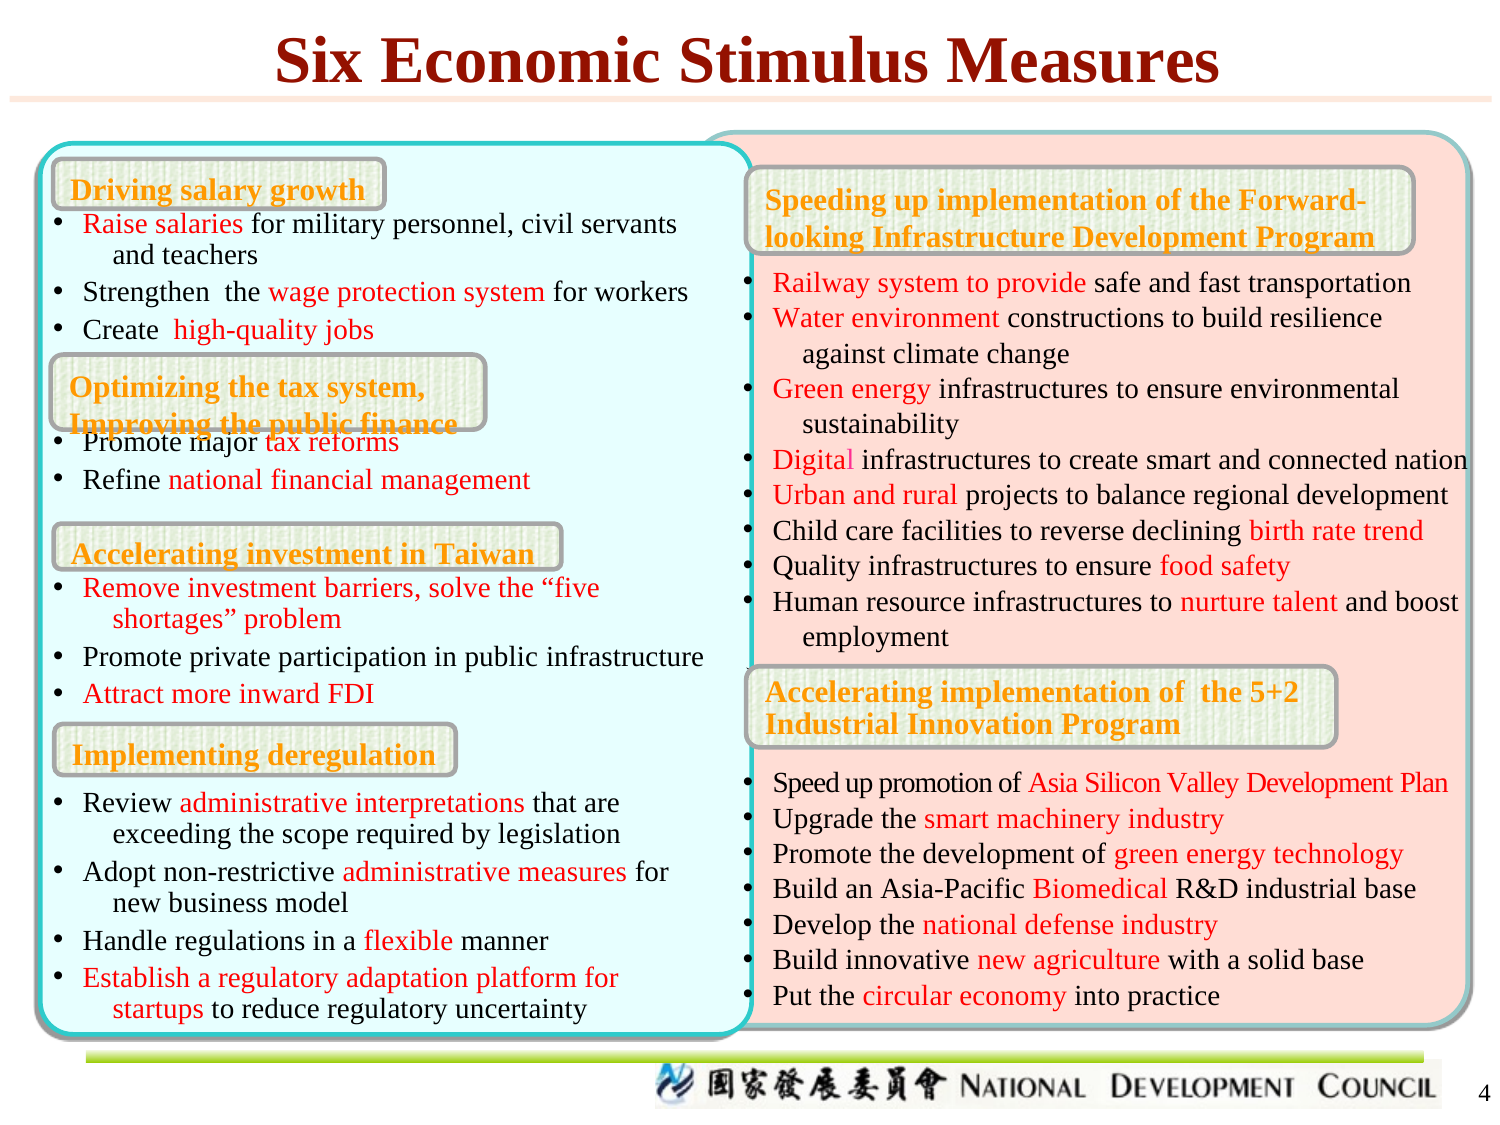

Six Economic Stimulus Measures
Driving salary growth
Speeding up implementation of the Forward-looking Infrastructure Development Program
Raise salaries for military personnel, civil servants and teachers
Strengthen the wage protection system for workers
Create high-quality jobs
Promote major tax reforms
Refine national financial management
Remove investment barriers, solve the “five shortages” problem
Promote private participation in public infrastructure
Attract more inward FDI
Review administrative interpretations that are exceeding the scope required by legislation
Adopt non-restrictive administrative measures for new business model
Handle regulations in a flexible manner
Establish a regulatory adaptation platform for startups to reduce regulatory uncertainty
Railway system to provide safe and fast transportation
Water environment constructions to build resilience
against climate change
Green energy infrastructures to ensure environmental sustainability
Digital infrastructures to create smart and connected nation
Urban and rural projects to balance regional development
Child care facilities to reverse declining birth rate trend
Quality infrastructures to ensure food safety
Human resource infrastructures to nurture talent and boost employment
Speed up promotion of Asia Silicon Valley Development Plan
Upgrade the smart machinery industry
Promote the development of green energy technology
Build an Asia-Pacific Biomedical R&D industrial base
Develop the national defense industry
Build innovative new agriculture with a solid base
Put the circular economy into practice
Optimizing the tax system, Improving the public finance
Accelerating investment in Taiwan
Accelerating implementation of the 5+2 Industrial Innovation Program
Implementing deregulation